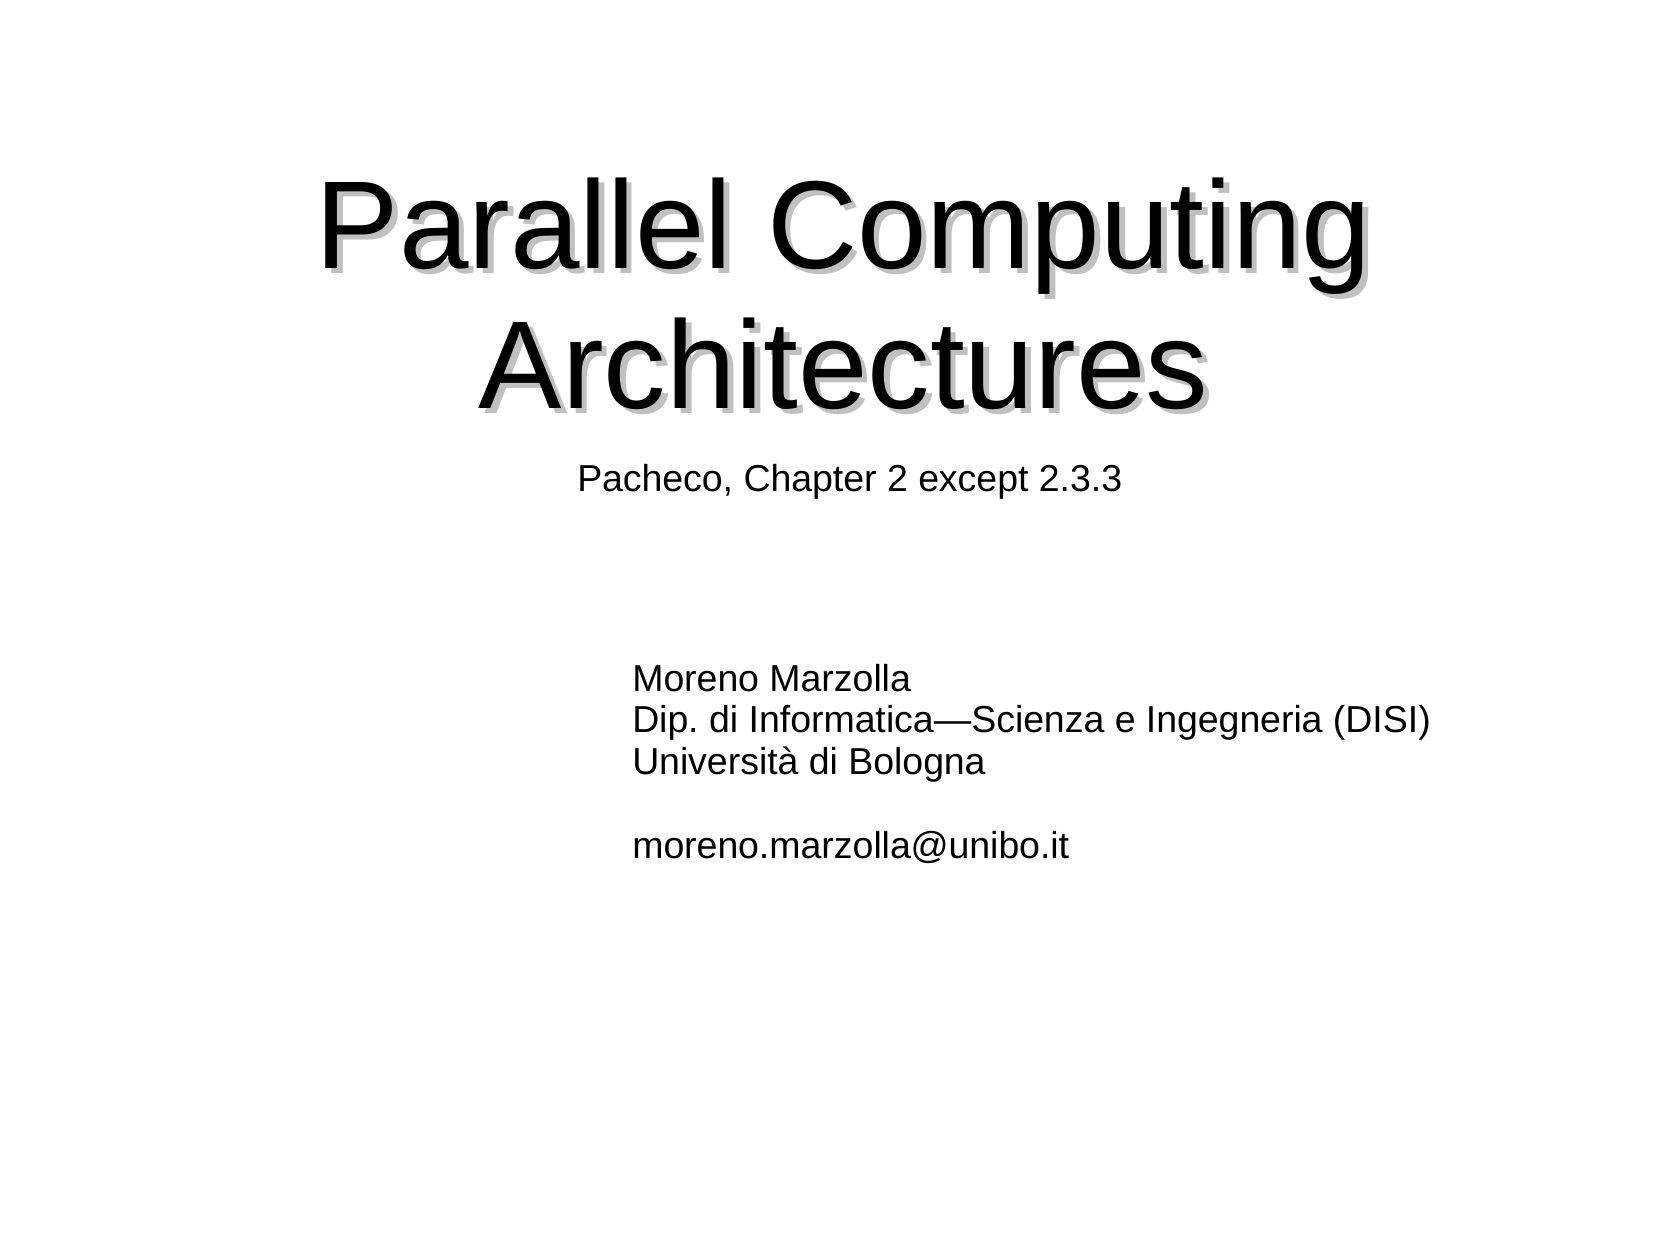

Parallel Computing Architectures
Pacheco, Chapter 2 except 2.3.3
Moreno Marzolla
Dip. di Informatica—Scienza e Ingegneria (DISI)
Università di Bologna
moreno.marzolla@unibo.it